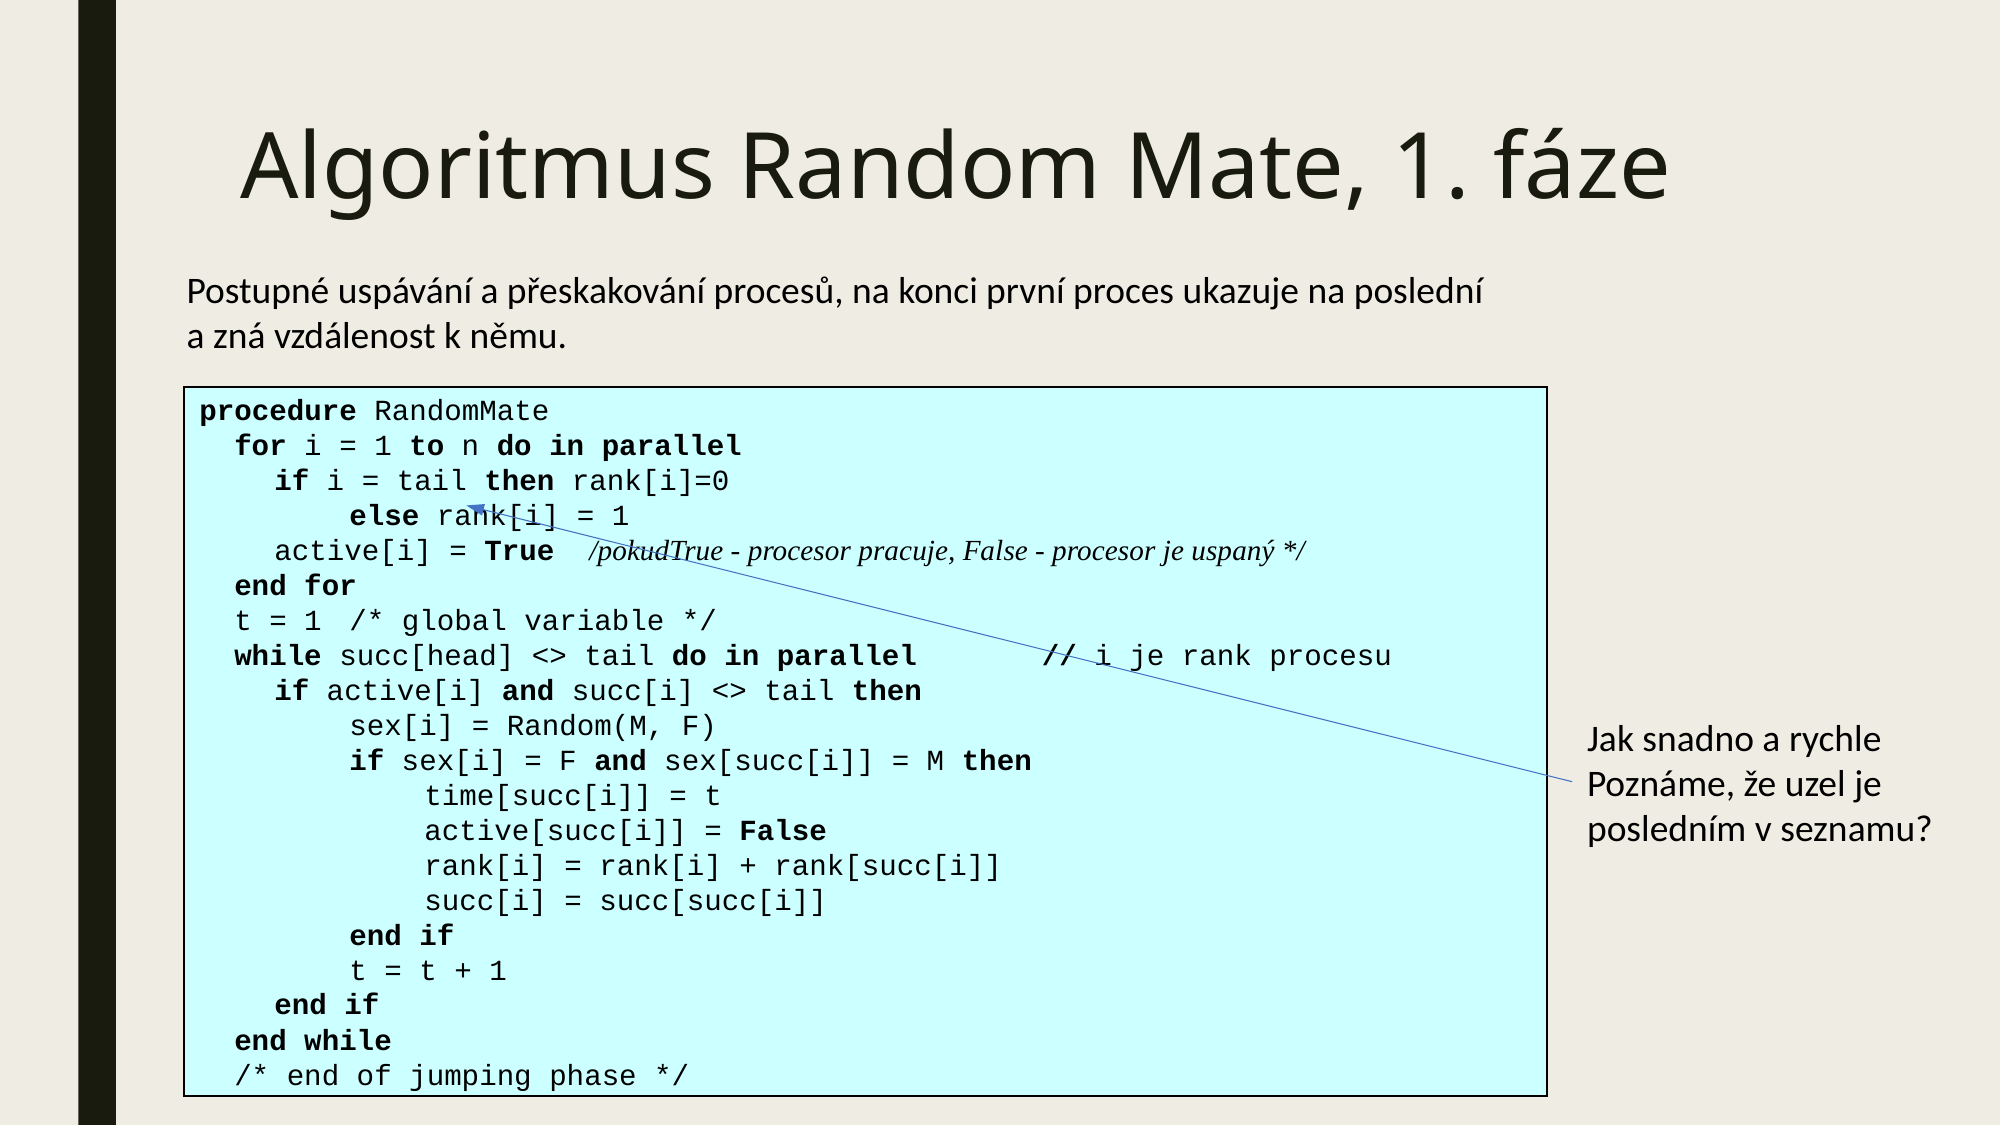

# Algoritmus Random Mate, 1. fáze
Postupné uspávání a přeskakování procesů, na konci první proces ukazuje na poslední
a zná vzdálenost k němu.
procedure RandomMate
 for i = 1 to n do in parallel
	if i = tail then rank[i]=0
		else rank[i] = 1
	active[i] = True /pokudTrue - procesor pracuje, False - procesor je uspaný */
 end for
 t = 1	/* global variable */
 while succ[head] <> tail do in parallel		 // i je rank procesu
	if active[i] and succ[i] <> tail then
		sex[i] = Random(M, F)
		if sex[i] = F and sex[succ[i]] = M then
			time[succ[i]] = t
			active[succ[i]] = False
			rank[i] = rank[i] + rank[succ[i]]
			succ[i] = succ[succ[i]]
		end if
		t = t + 1
	end if
 end while
 /* end of jumping phase */
Jak snadno a rychle
Poznáme, že uzel je
posledním v seznamu?